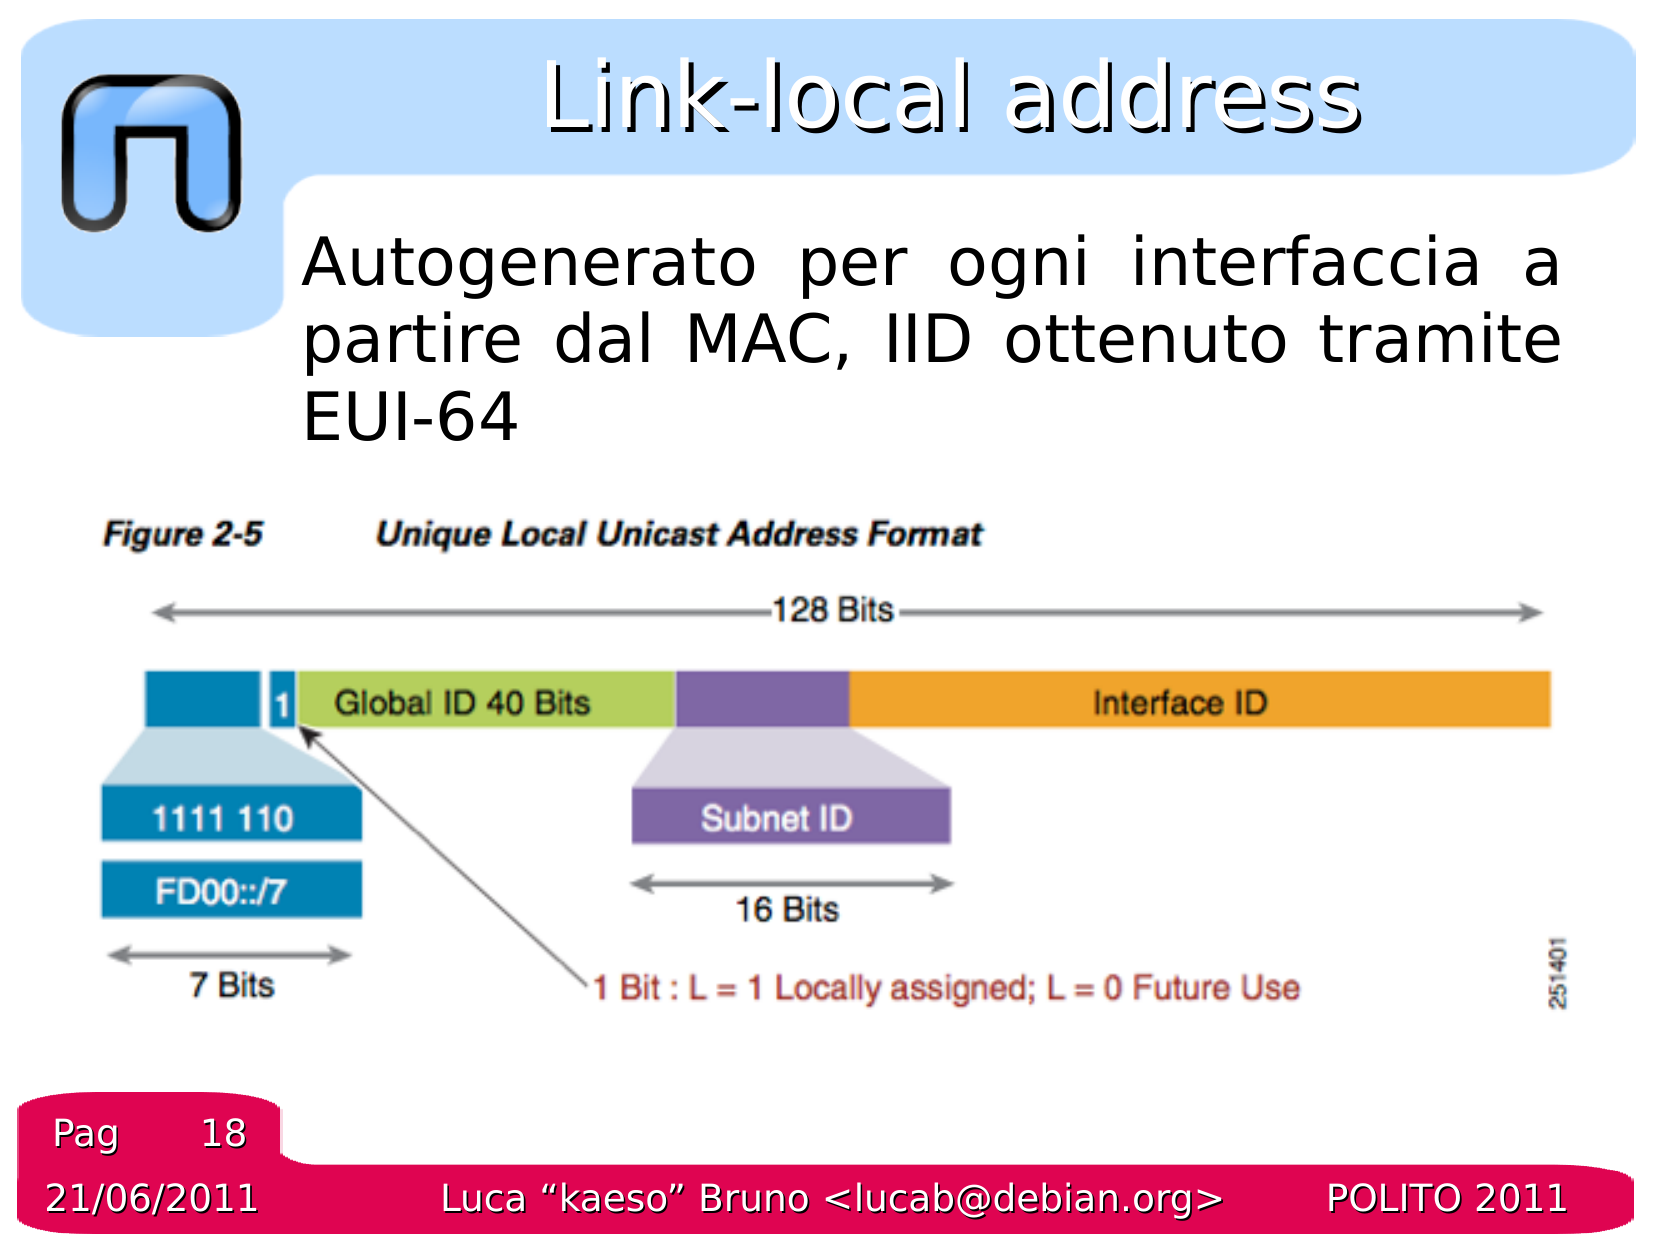

# Link-local address
Autogenerato per ogni interfaccia a partire dal MAC, IID ottenuto tramite EUI-64
Pag
Luca “kaeso” Bruno <lucab@debian.org> 		POLITO 2011
21/06/2011